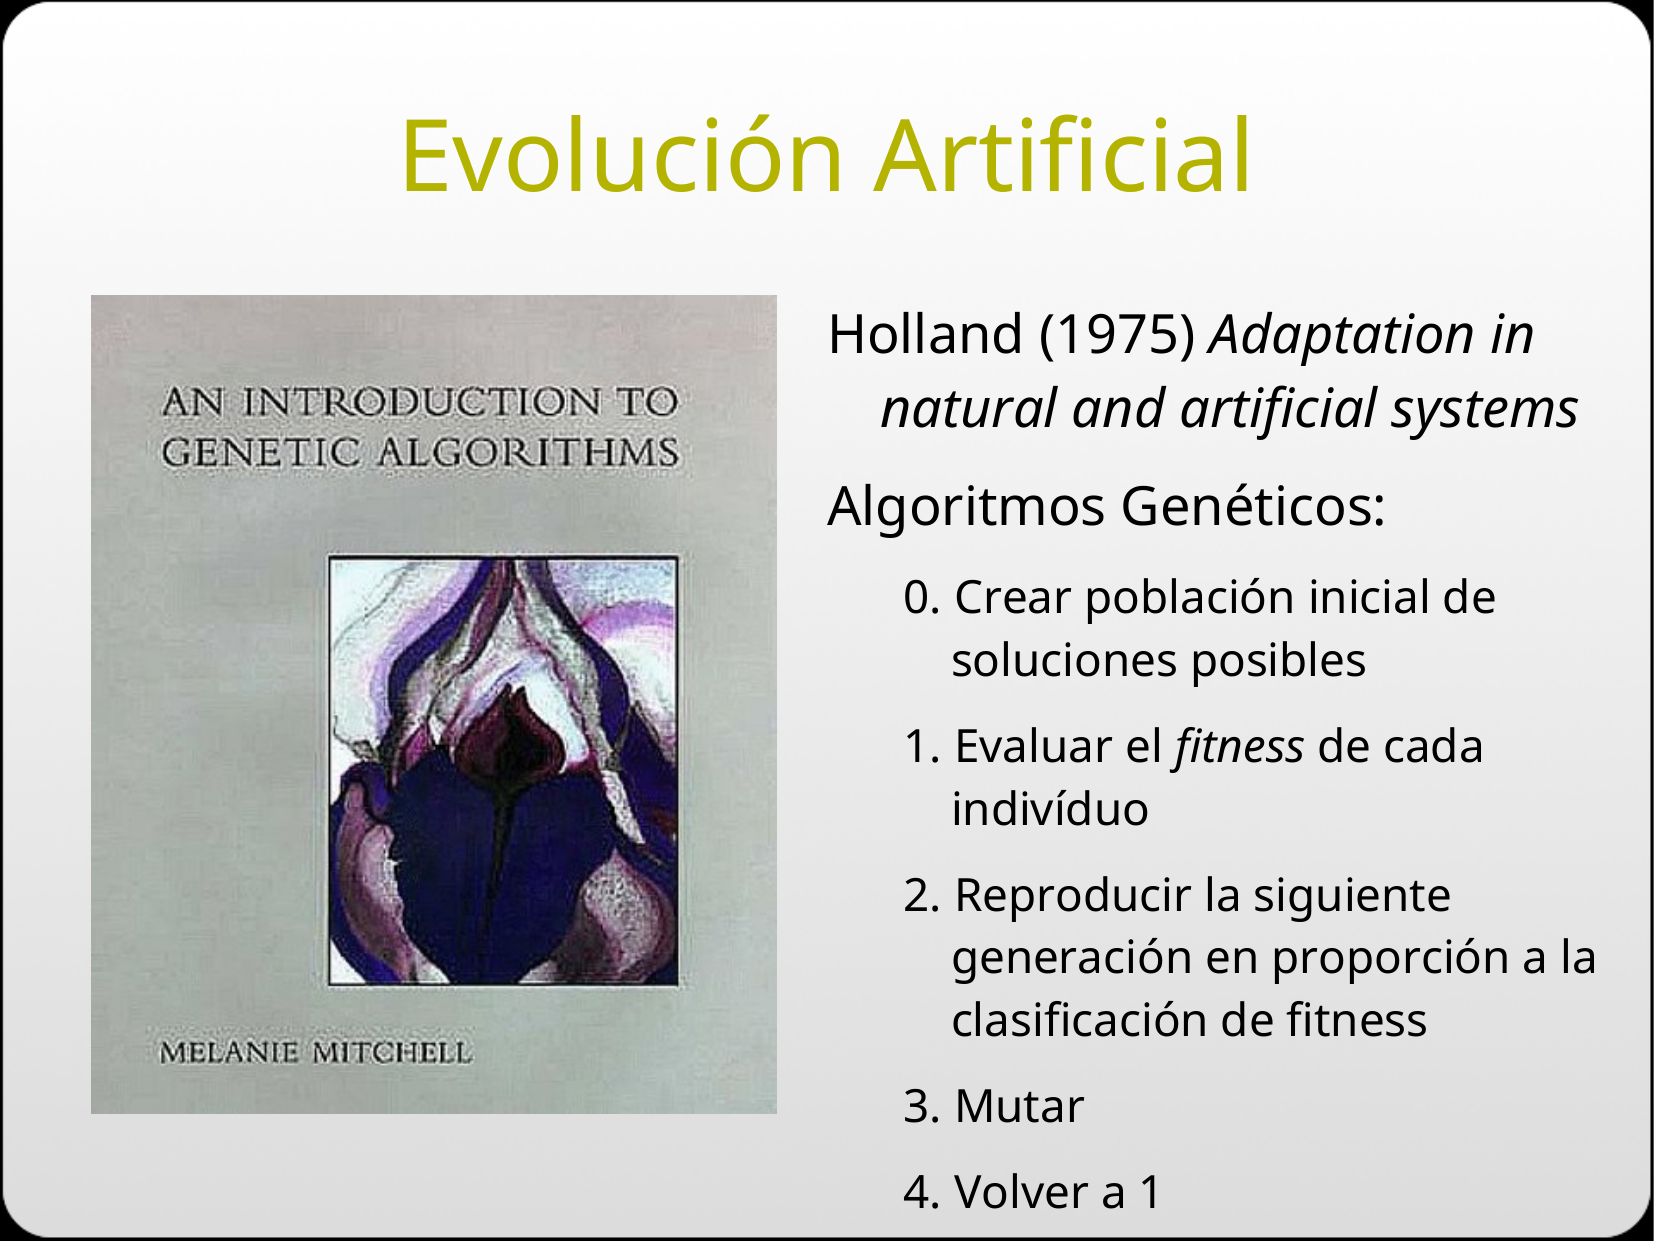

# Evolución Artificial
Holland (1975) Adaptation in natural and artificial systems
Algoritmos Genéticos:
0. Crear población inicial de soluciones posibles
1. Evaluar el fitness de cada indivíduo
2. Reproducir la siguiente generación en proporción a la clasificación de fitness
3. Mutar
4. Volver a 1